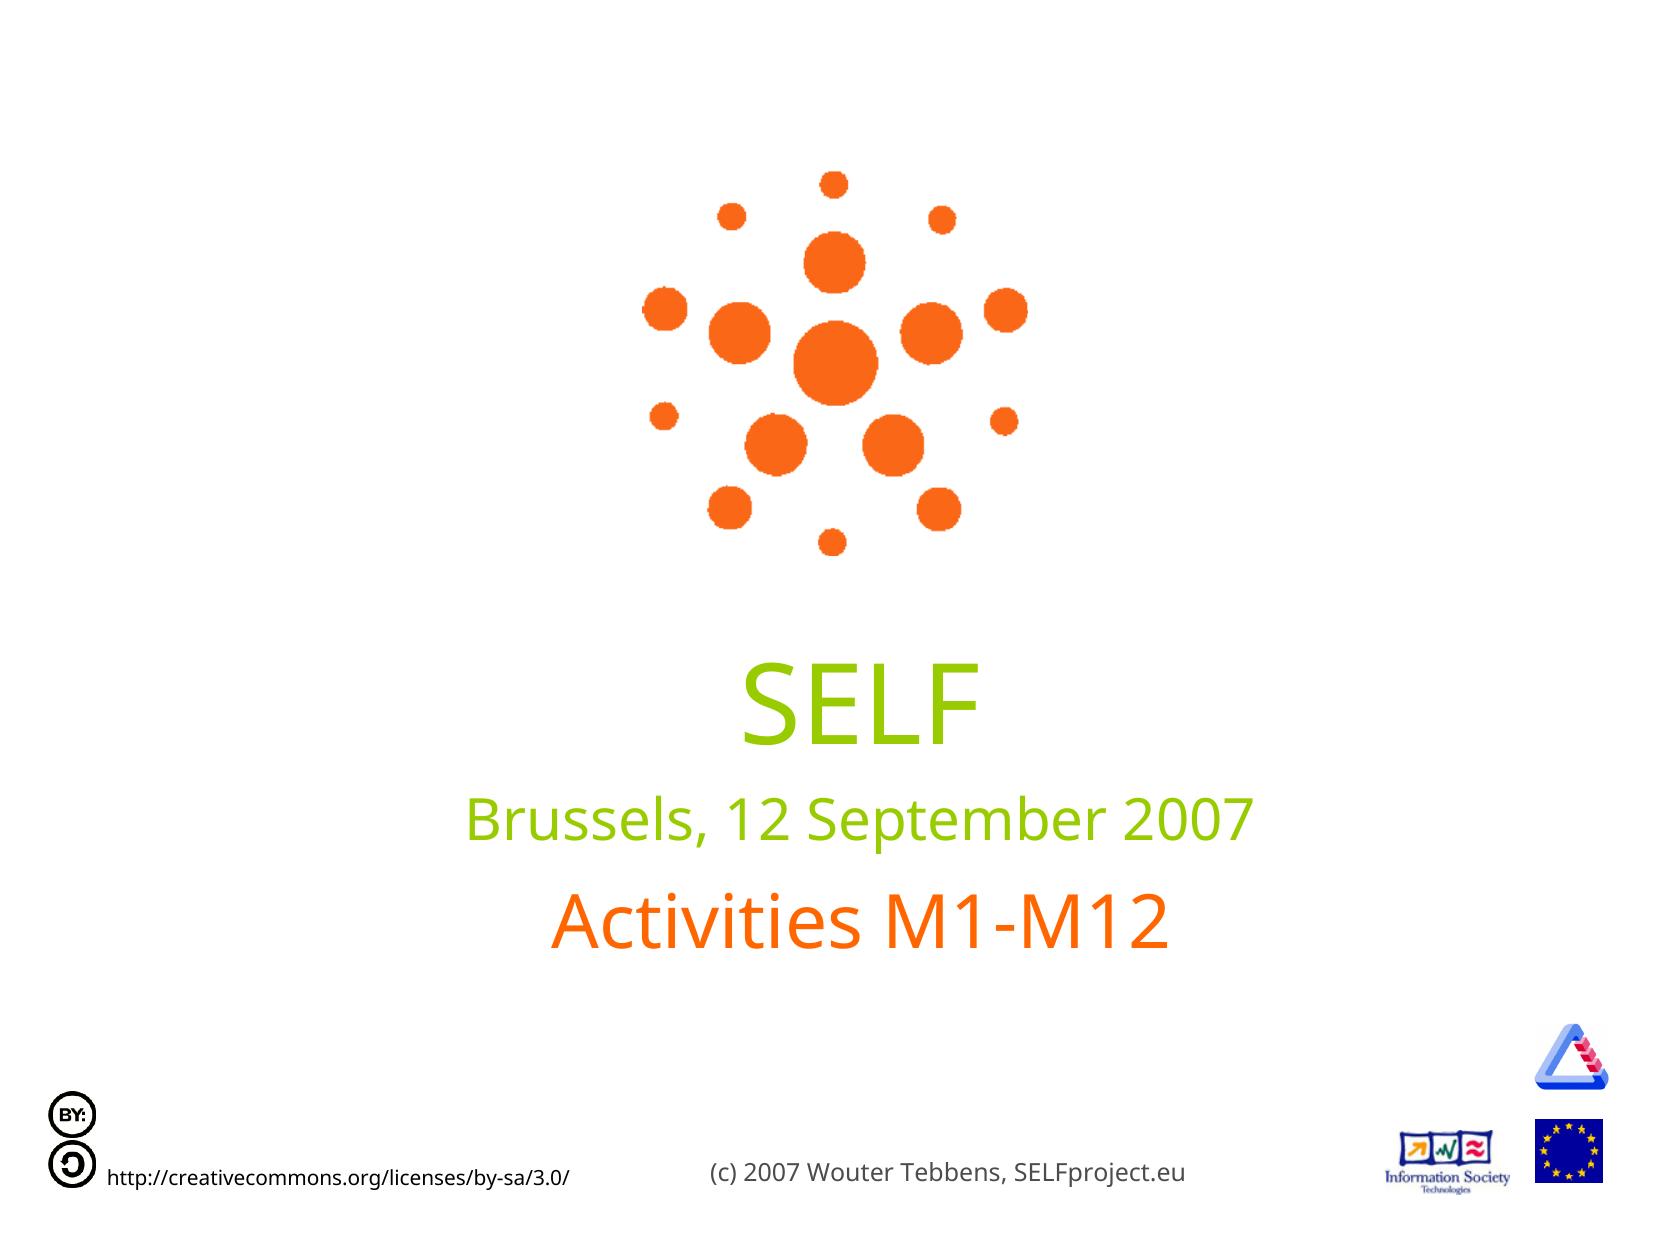

SELF
Brussels, 12 September 2007
Activities M1-M12